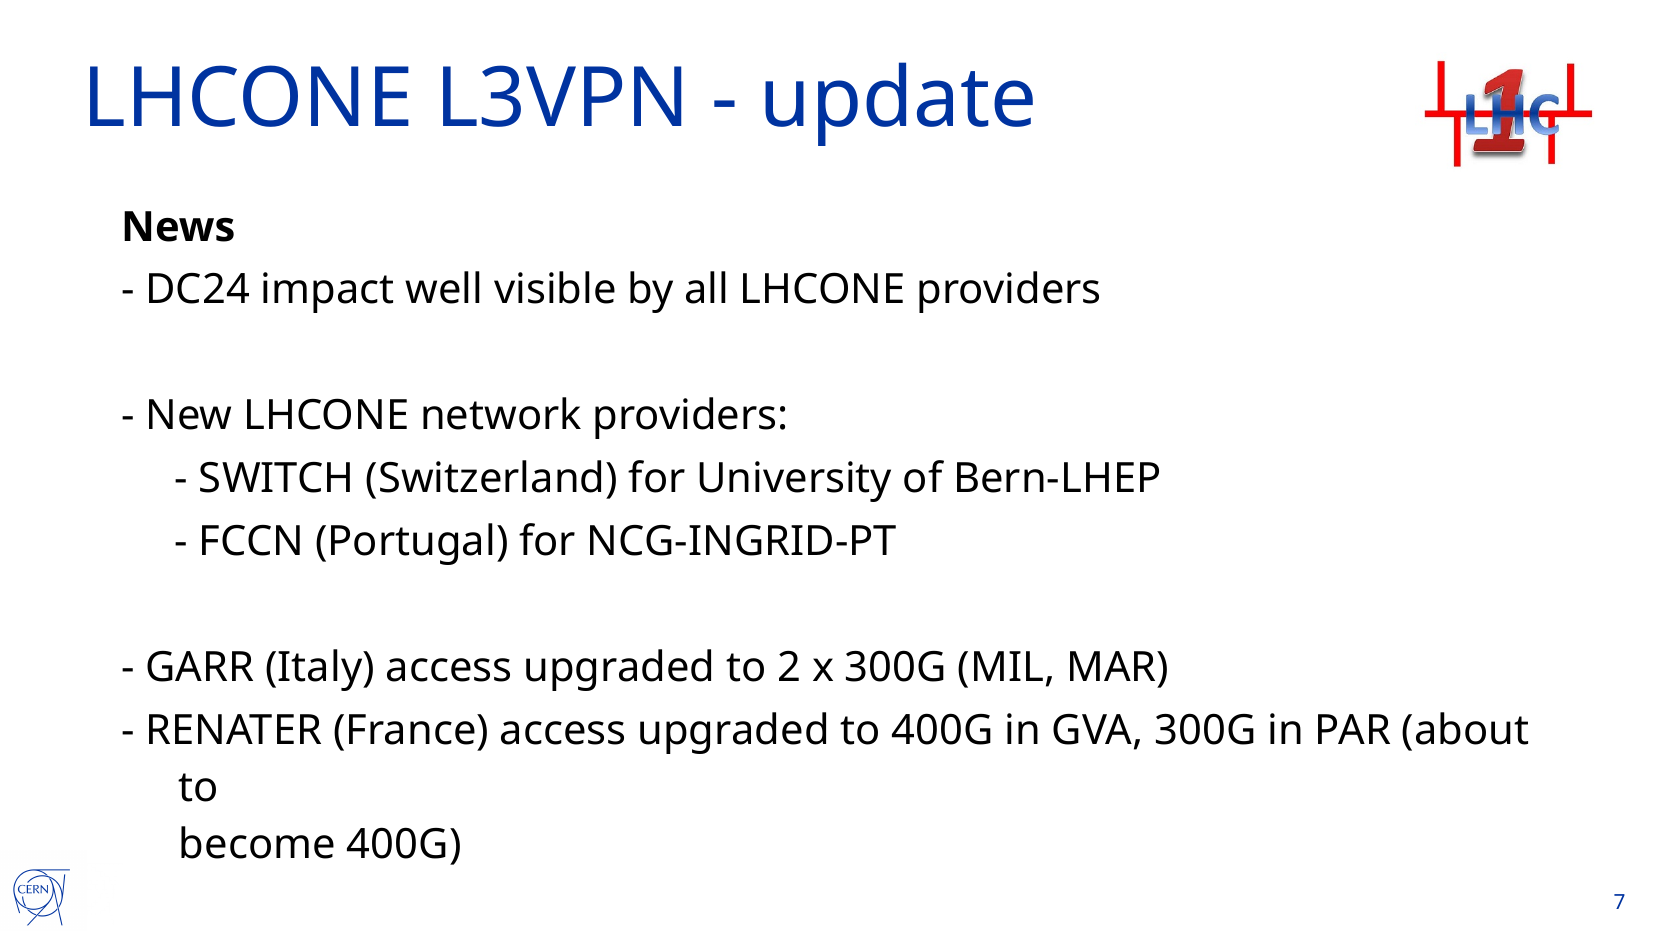

# LHCONE L3VPN - update
News
- DC24 impact well visible by all LHCONE providers
- New LHCONE network providers:
 - SWITCH (Switzerland) for University of Bern-LHEP
 - FCCN (Portugal) for NCG-INGRID-PT
- GARR (Italy) access upgraded to 2 x 300G (MIL, MAR)
- RENATER (France) access upgraded to 400G in GVA, 300G in PAR (about to
become 400G)
https://indico.cern.ch/event/1349135/contributions/5765308/attachments/2834555/4953142/2024-04-10_ECapone_LHCONE_L3VPN.pdf
7